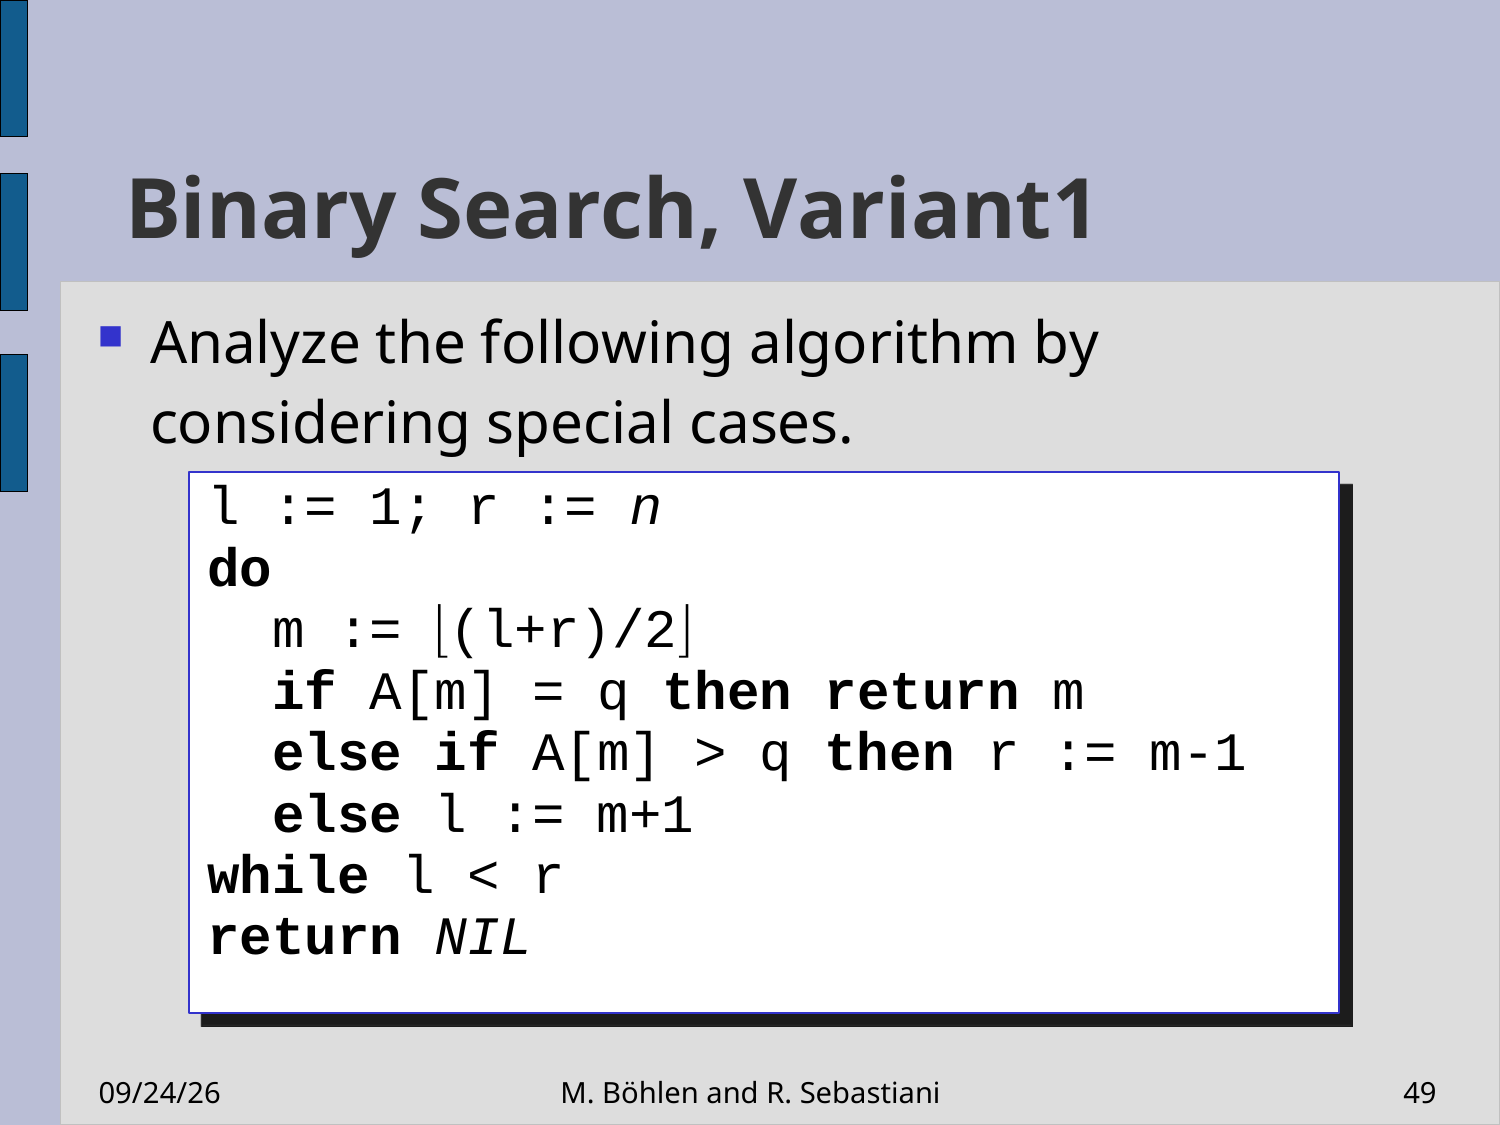

# Binary Search, Variant1
Analyze the following algorithm by considering special cases.
l := 1; r := n
do
 m := ⌊(l+r)/2⌋
 if A[m] = q then return m
 else if A[m] > q then r := m-1
 else l := m+1
while l < r
return NIL
M. Böhlen and R. Sebastiani
49